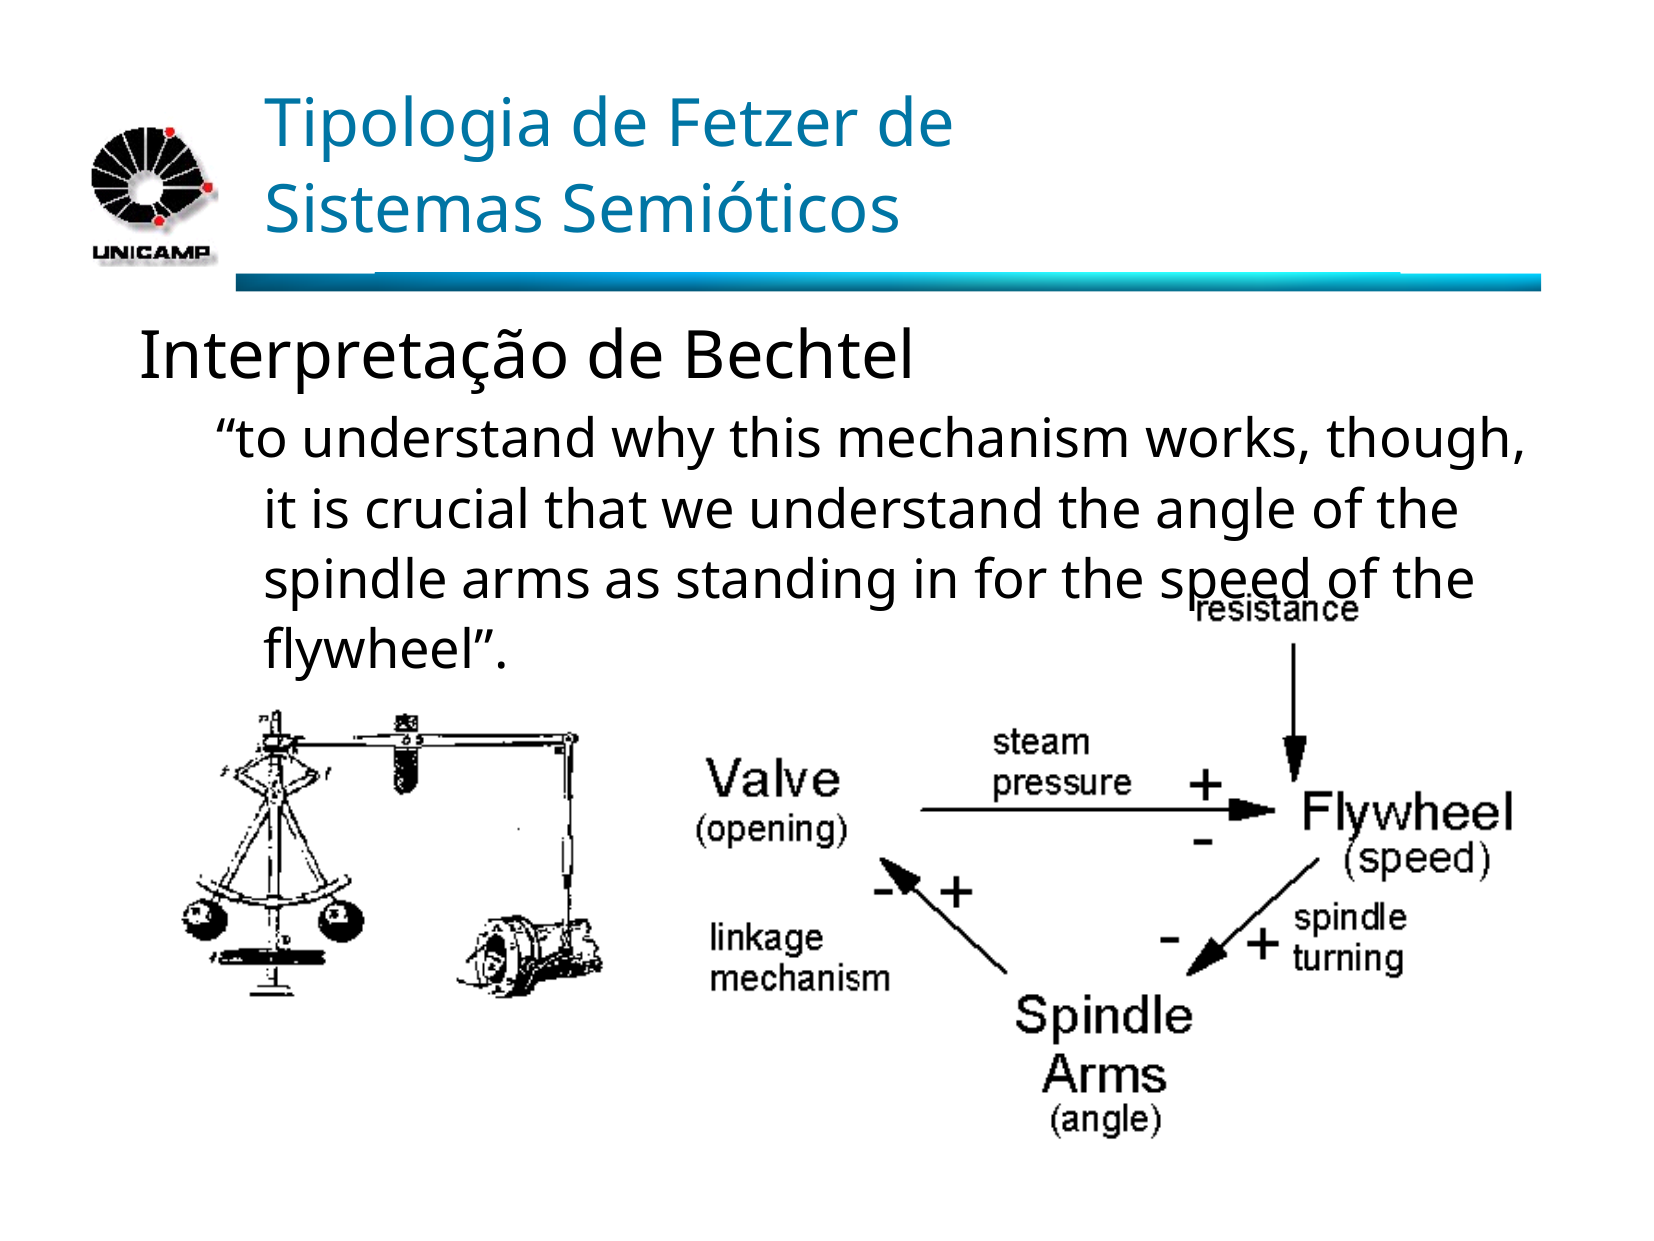

# Tipologia de Fetzer de Sistemas Semióticos
Interpretação de Bechtel
“to understand why this mechanism works, though, it is crucial that we understand the angle of the spindle arms as standing in for the speed of the flywheel”.